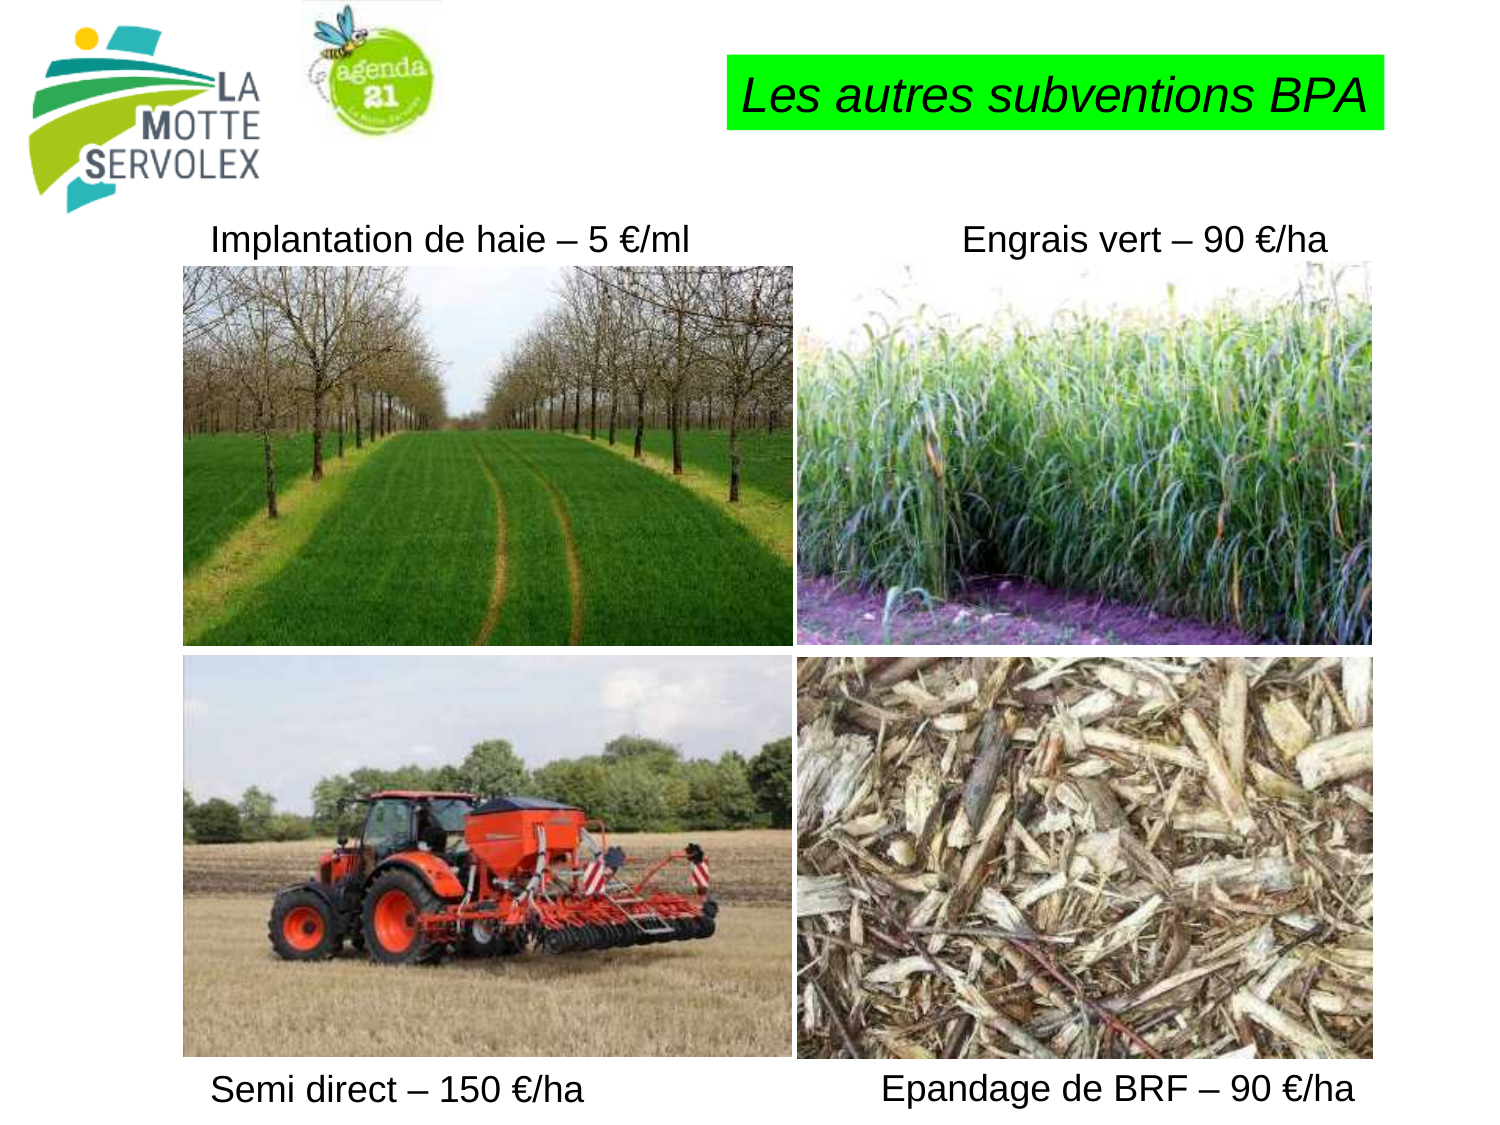

Les autres subventions BPA
Implantation de haie – 5 €/ml
Engrais vert – 90 €/ha
Epandage de BRF – 90 €/ha
Semi direct – 150 €/ha